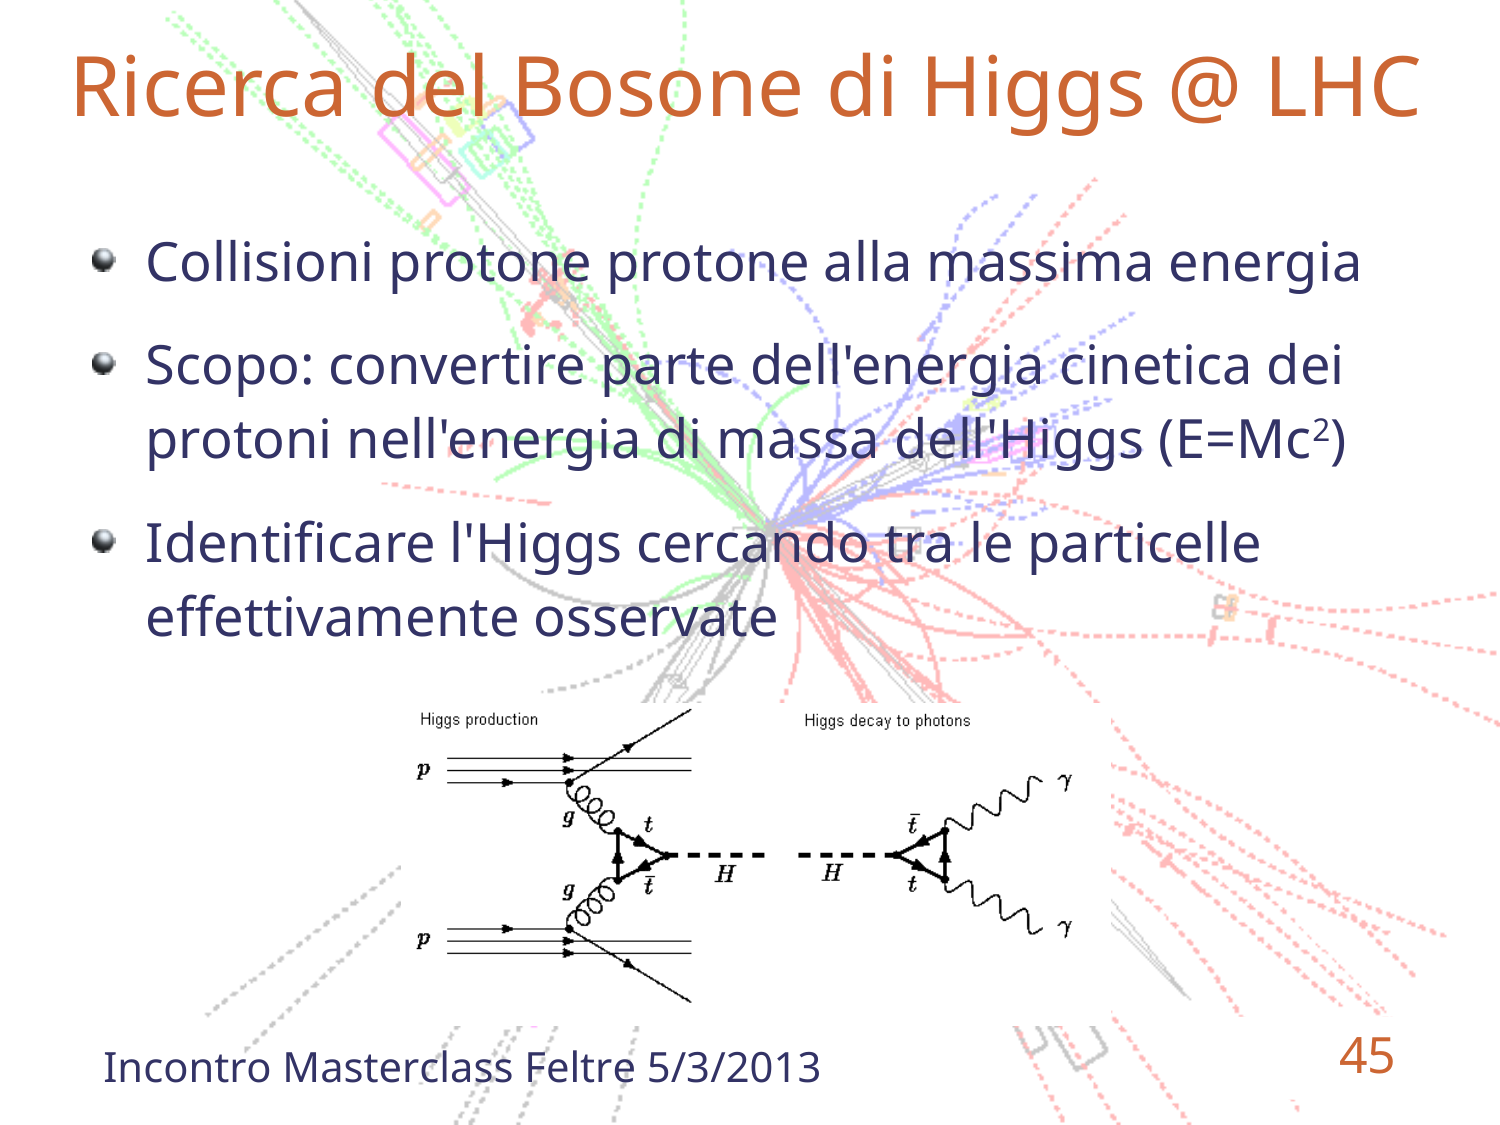

# Ricerca del Bosone di Higgs @ LHC
Collisioni protone protone alla massima energia
Scopo: convertire parte dell'energia cinetica dei protoni nell'energia di massa dell'Higgs (E=Mc2)
Identificare l'Higgs cercando tra le particelle effettivamente osservate